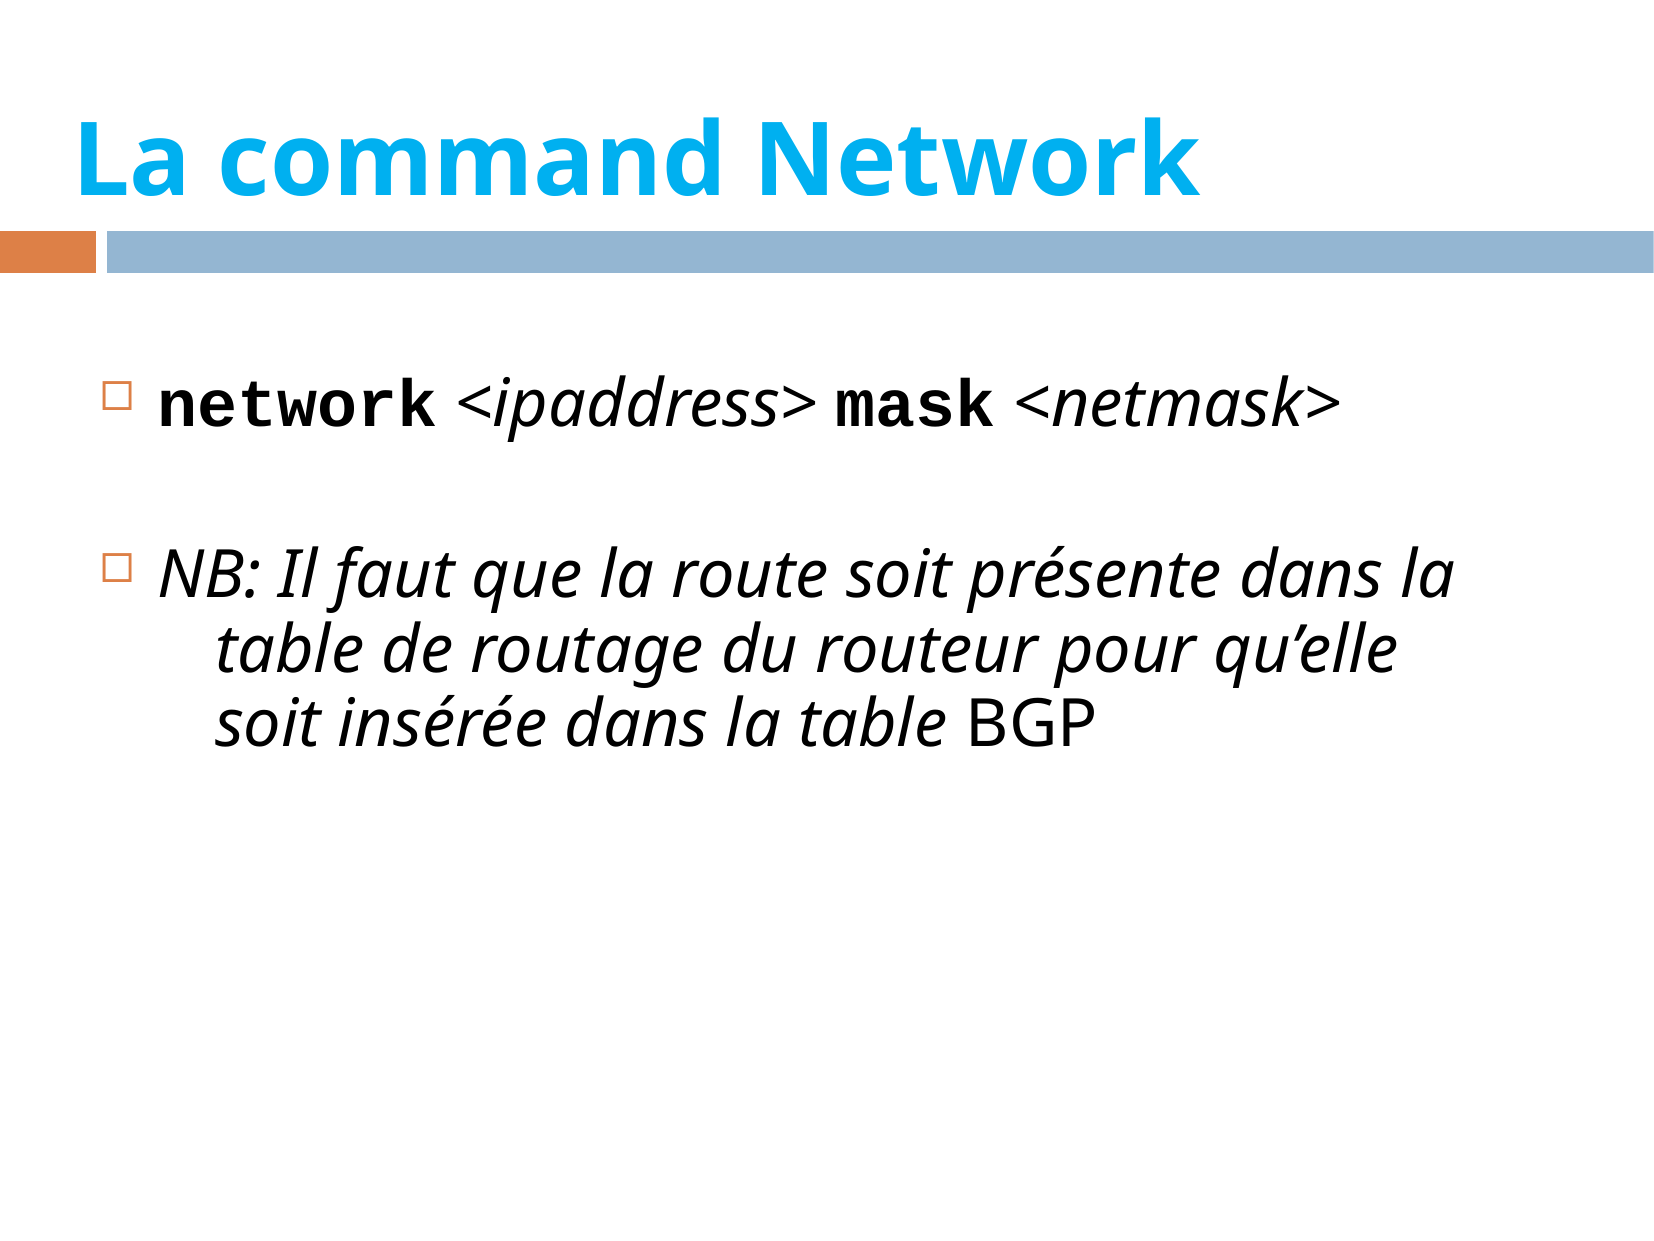

# La command Network
network <ipaddress> mask <netmask>
NB: Il faut que la route soit présente dans la table de routage du routeur pour qu’elle soit insérée dans la table BGP